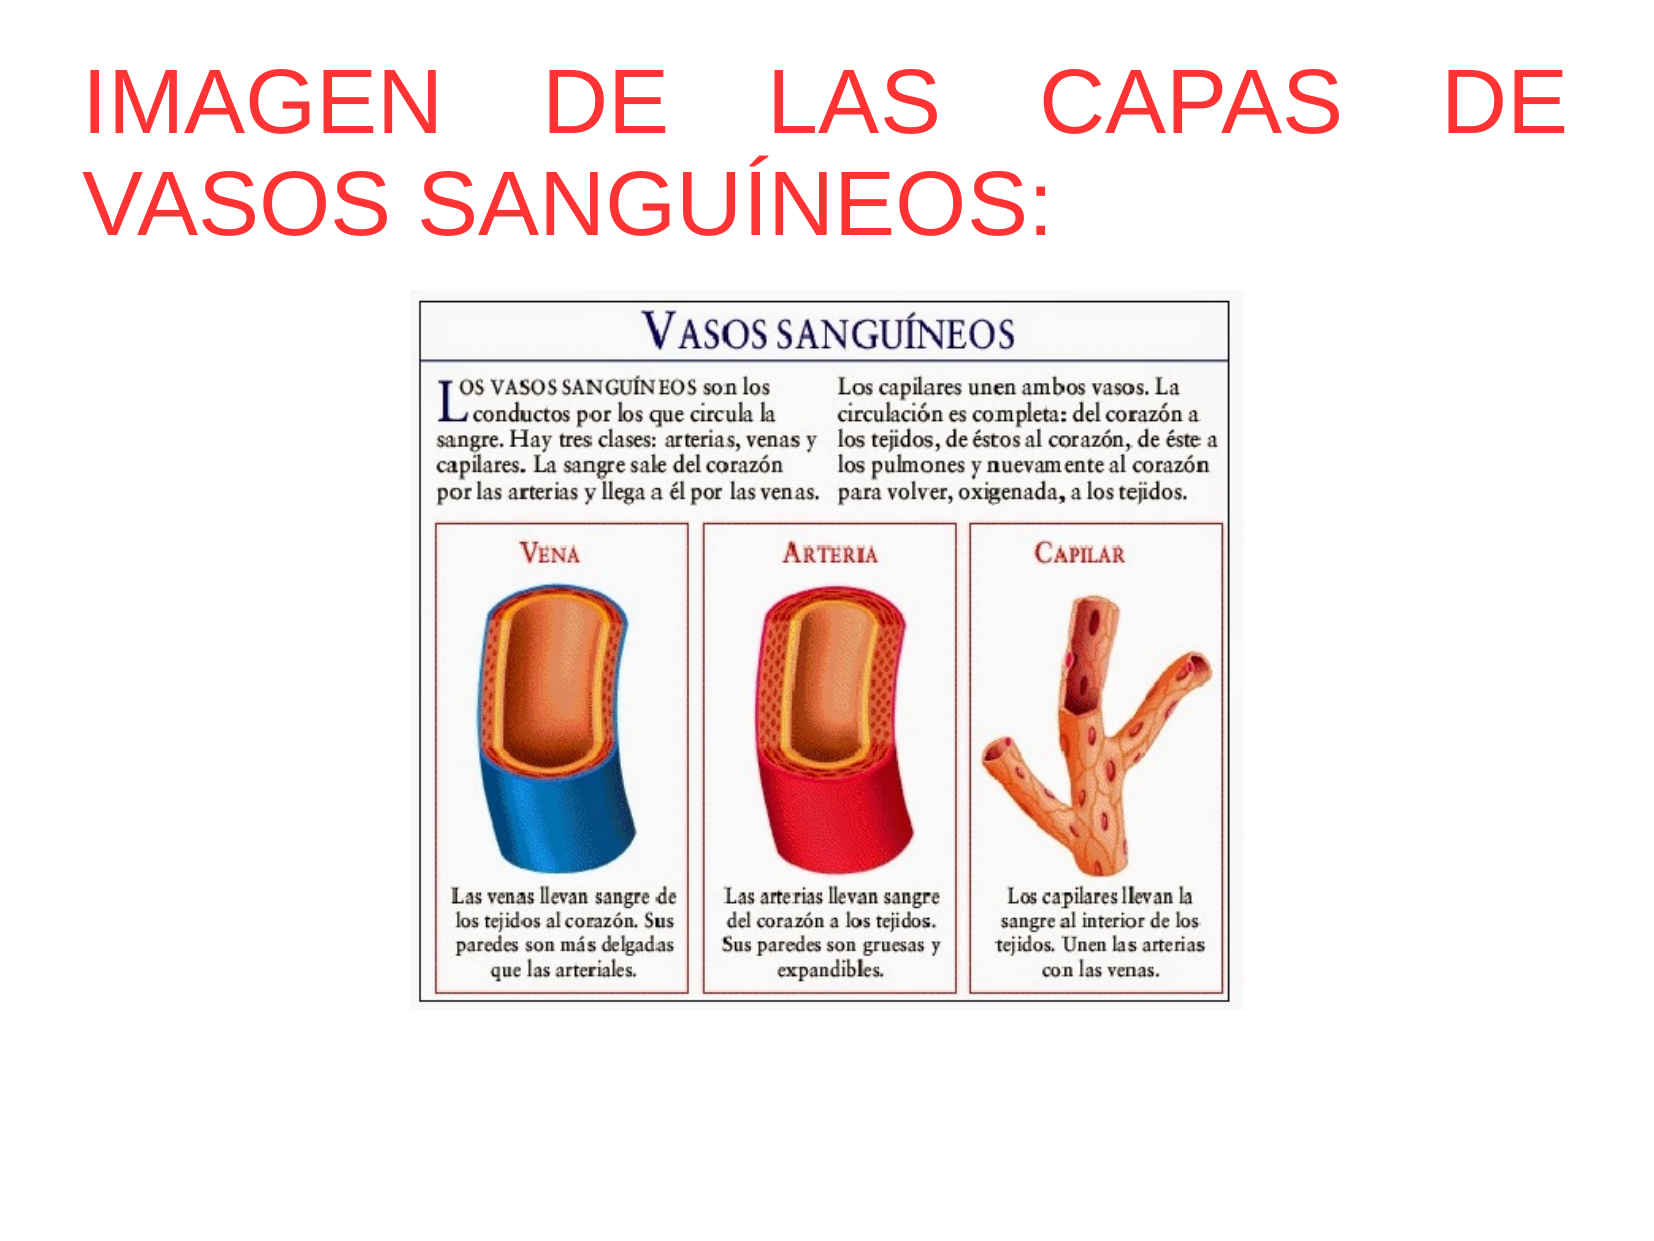

# IMAGEN DE LAS CAPAS DE VASOS SANGUÍNEOS: